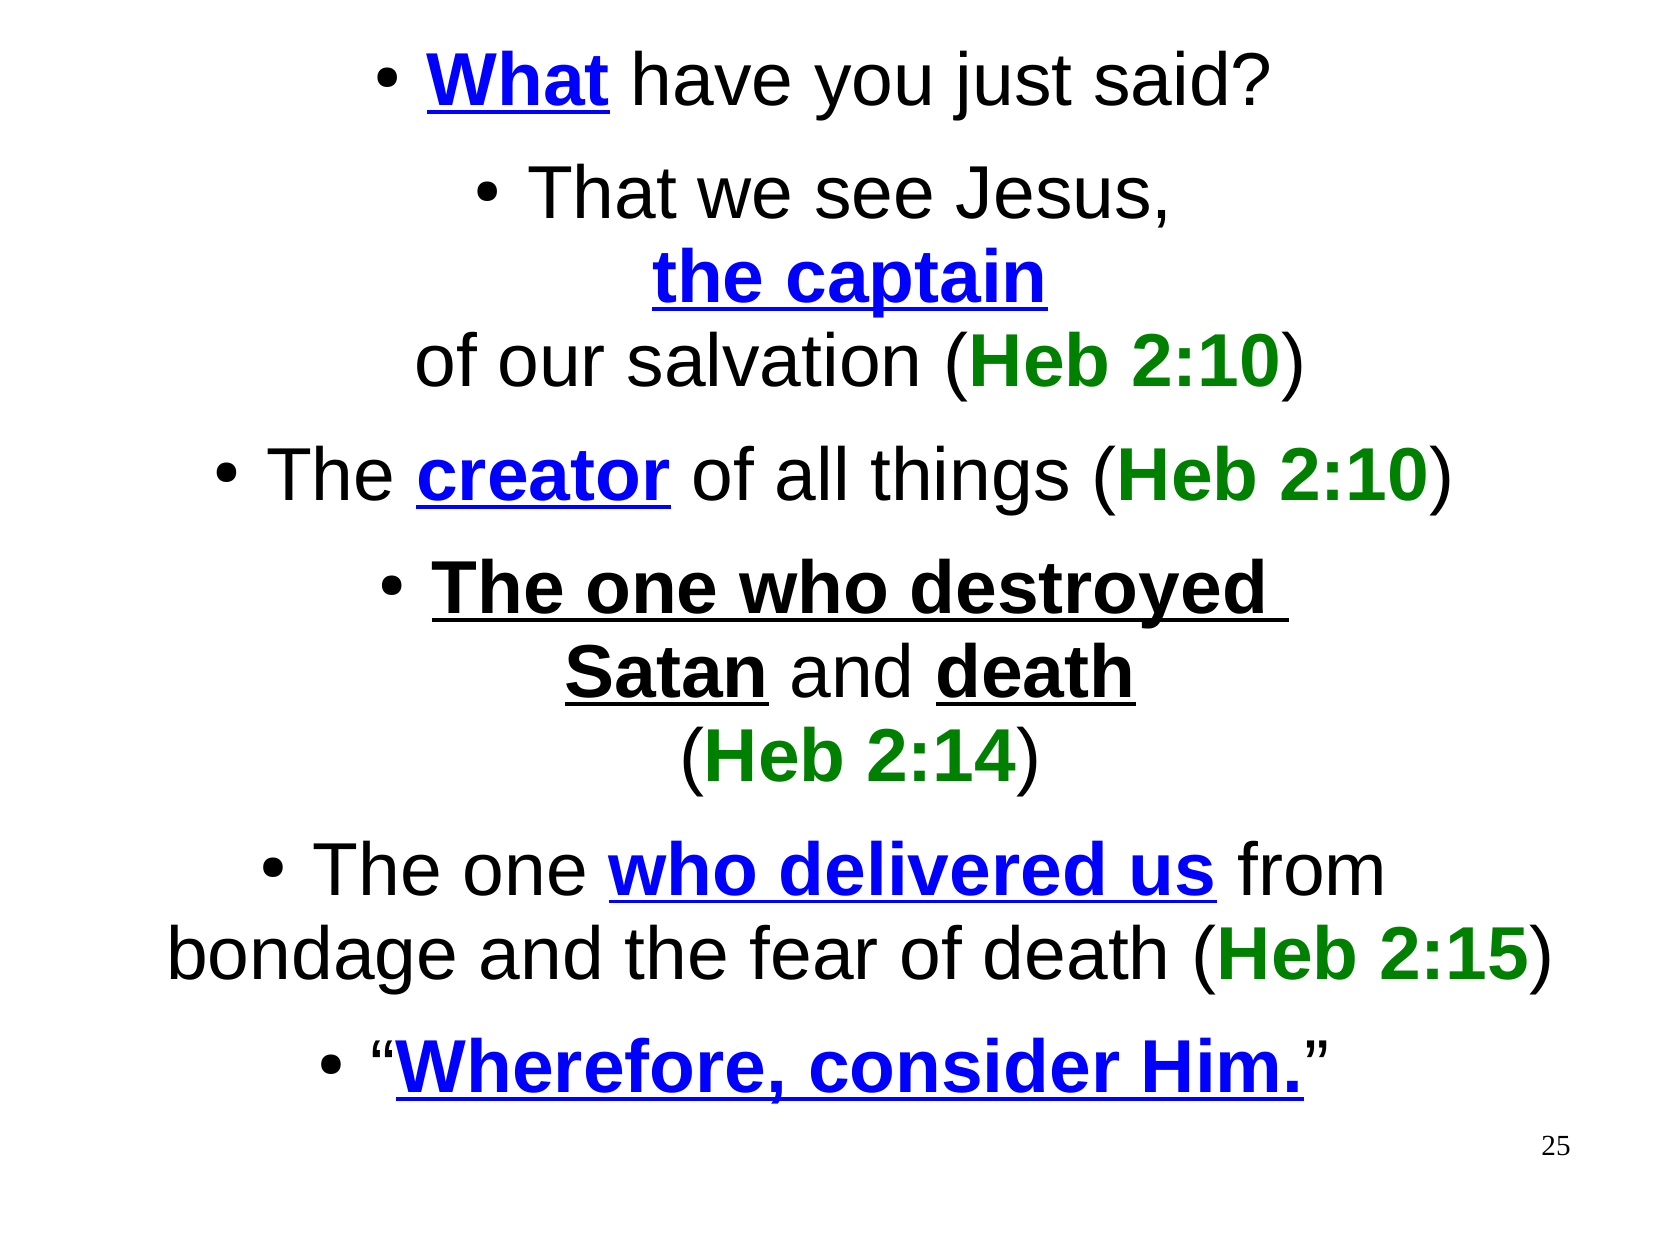

# What have you just said?
That we see Jesus,
the captain
of our salvation (Heb 2:10)
The creator of all things (Heb 2:10)
The one who destroyed
Satan and death
(Heb 2:14)
The one who delivered us from
bondage and the fear of death (Heb 2:15)
“Wherefore, consider Him.”
25